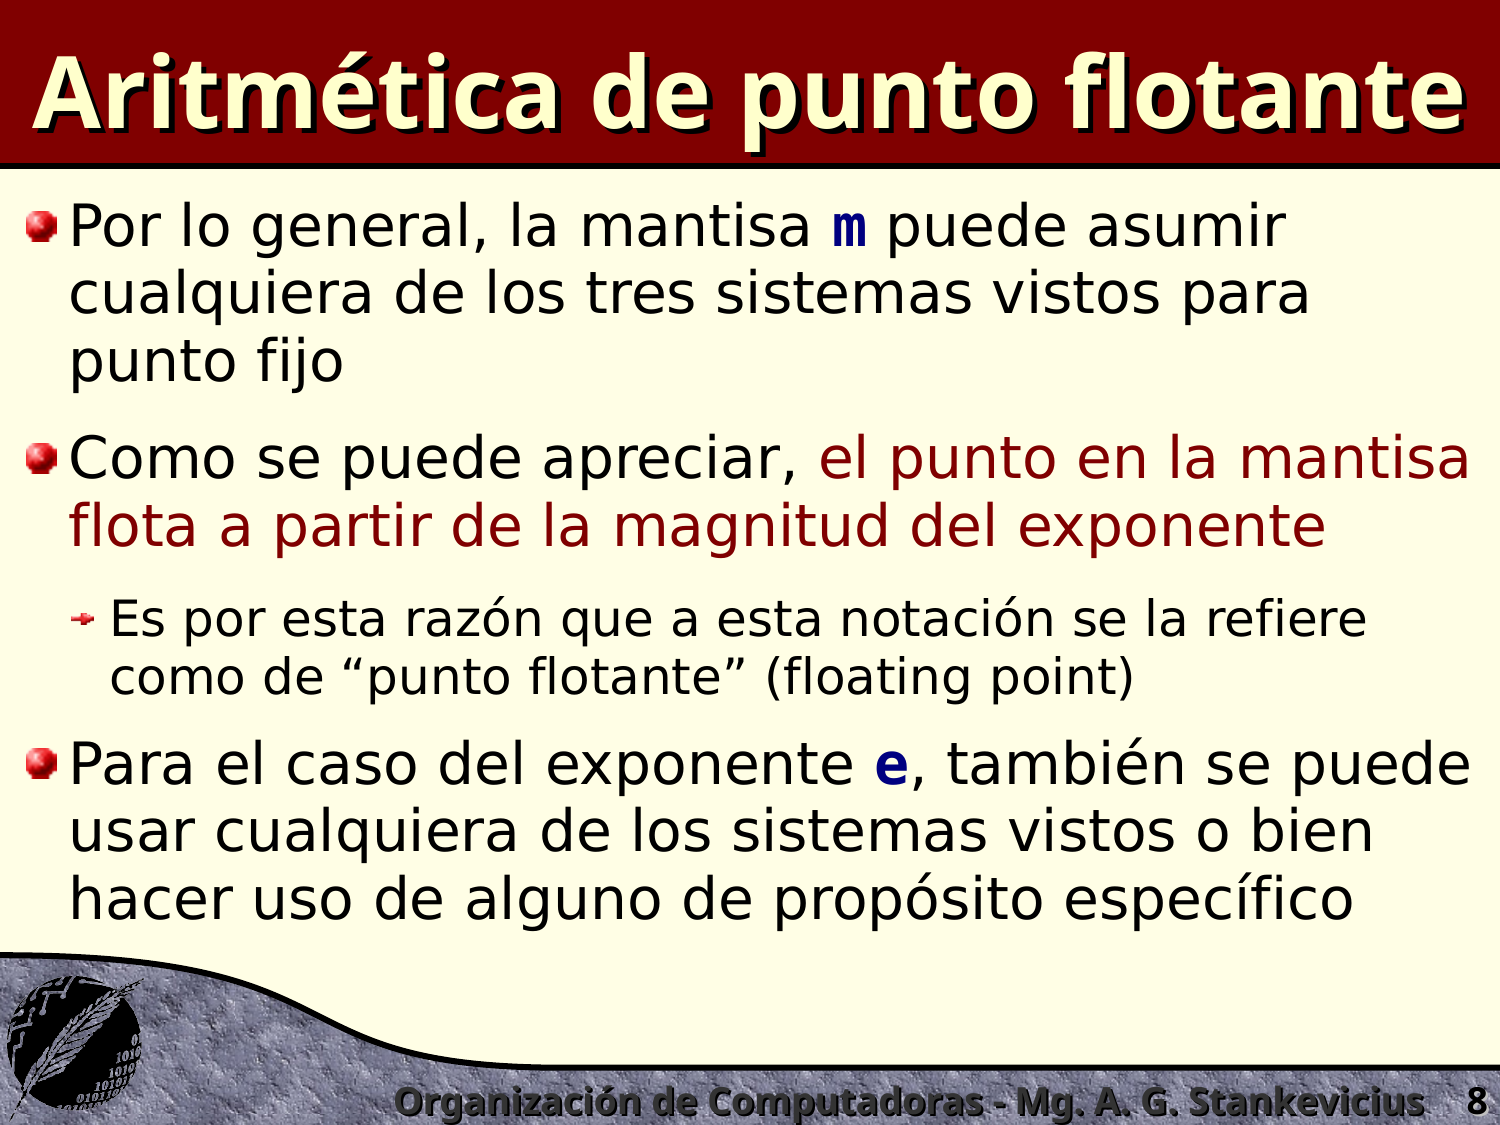

# Aritmética de punto flotante
Por lo general, la mantisa m puede asumir cualquiera de los tres sistemas vistos para punto fijo
Como se puede apreciar, el punto en la mantisa flota a partir de la magnitud del exponente
Es por esta razón que a esta notación se la refiere como de “punto flotante” (floating point)
Para el caso del exponente e, también se puede usar cualquiera de los sistemas vistos o bien hacer uso de alguno de propósito específico
8